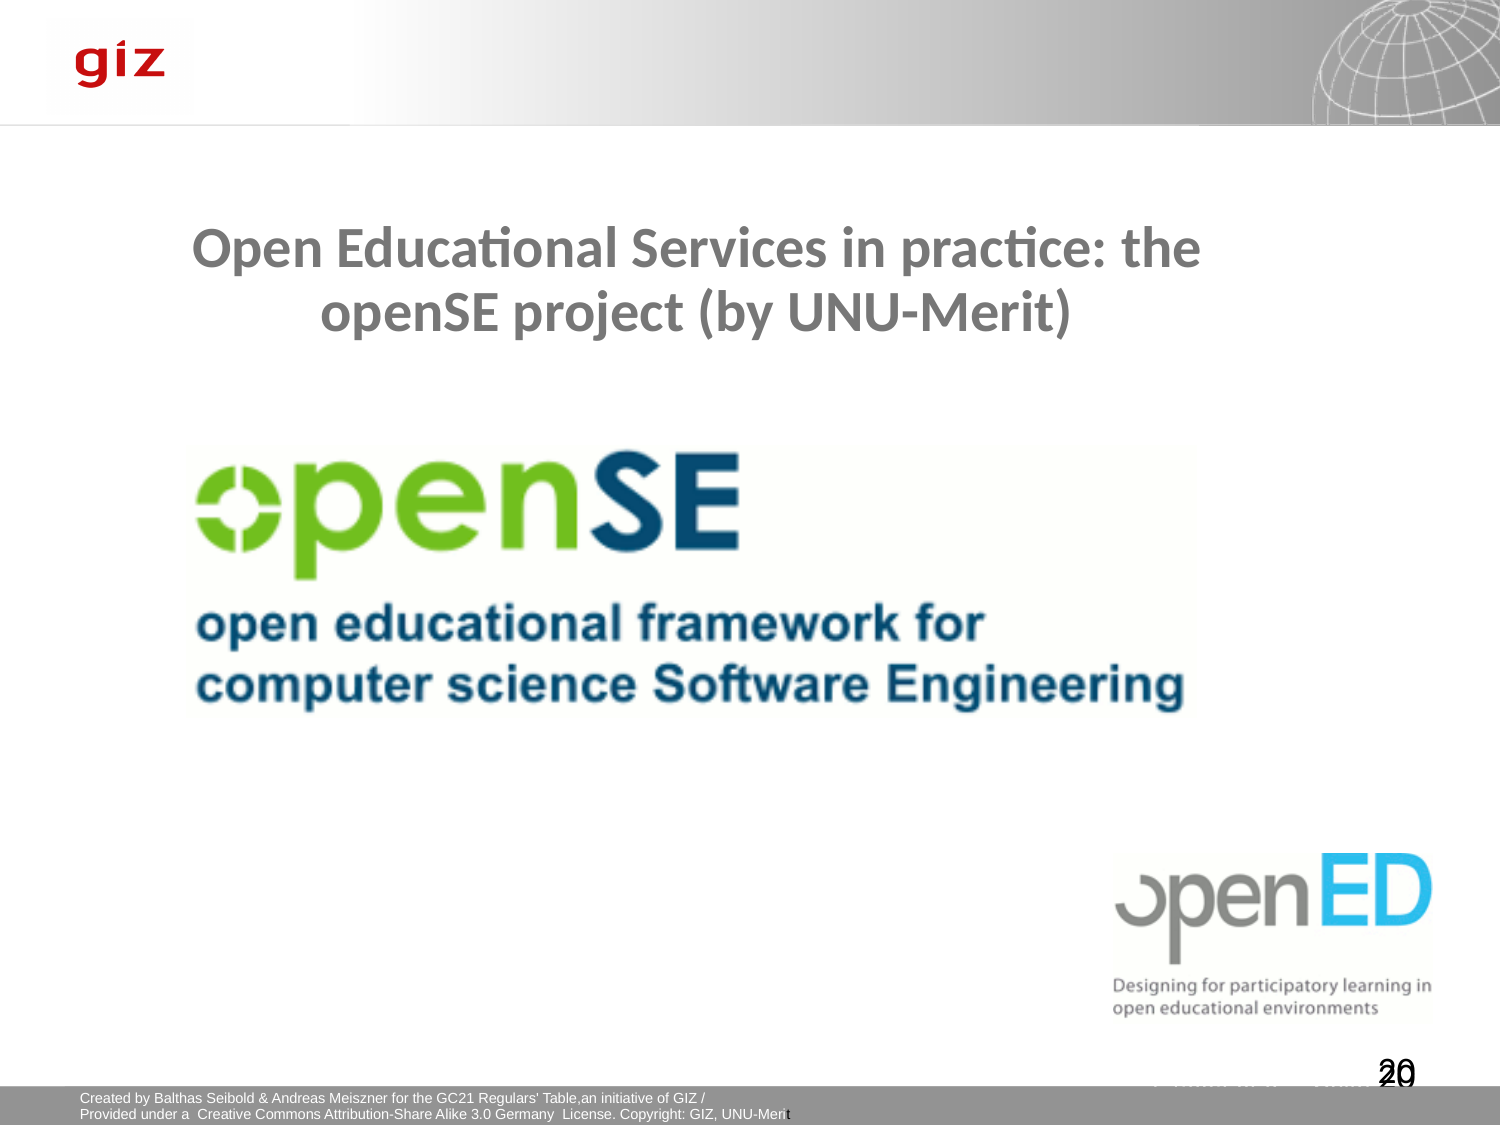

Open Educational Services in practice: the openSE project (by UNU-Merit)